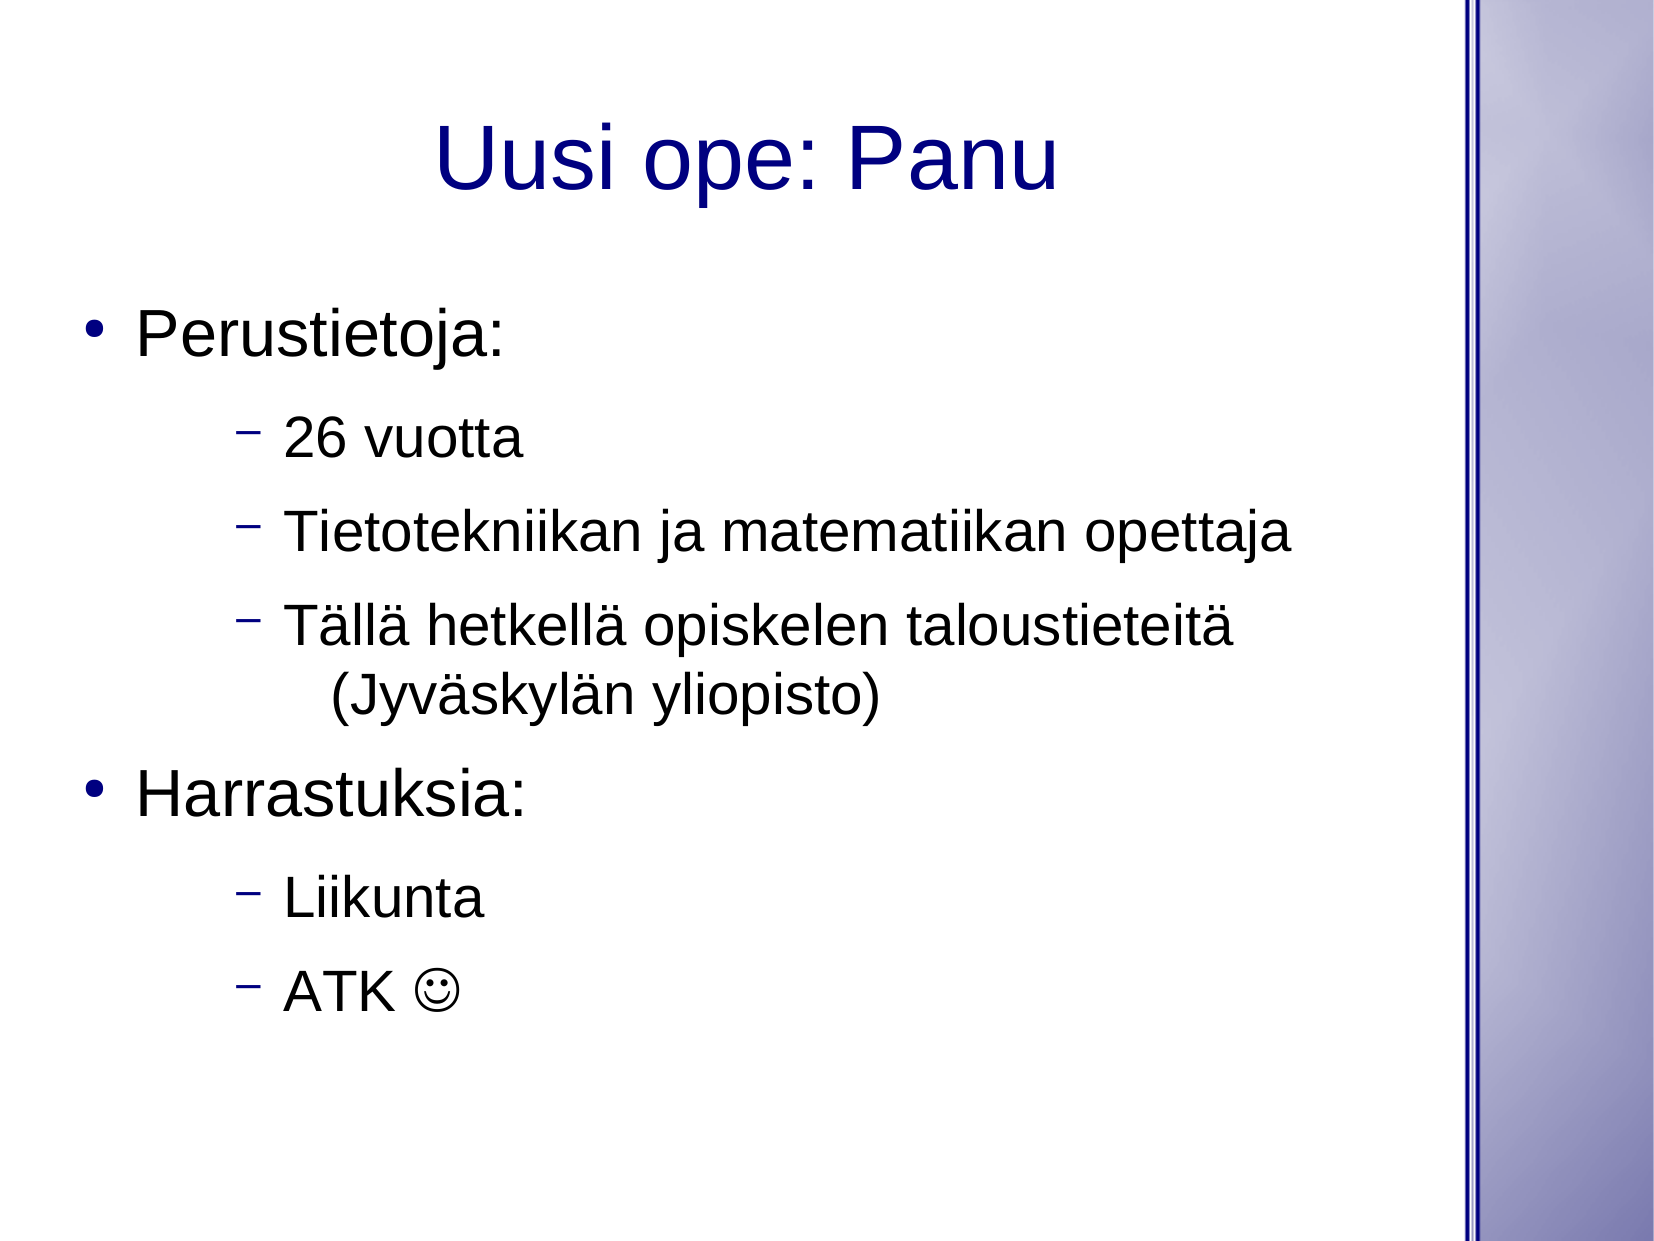

# Uusi ope: Panu
Perustietoja:
26 vuotta
Tietotekniikan ja matematiikan opettaja
Tällä hetkellä opiskelen taloustieteitä (Jyväskylän yliopisto)
Harrastuksia:
Liikunta
ATK 